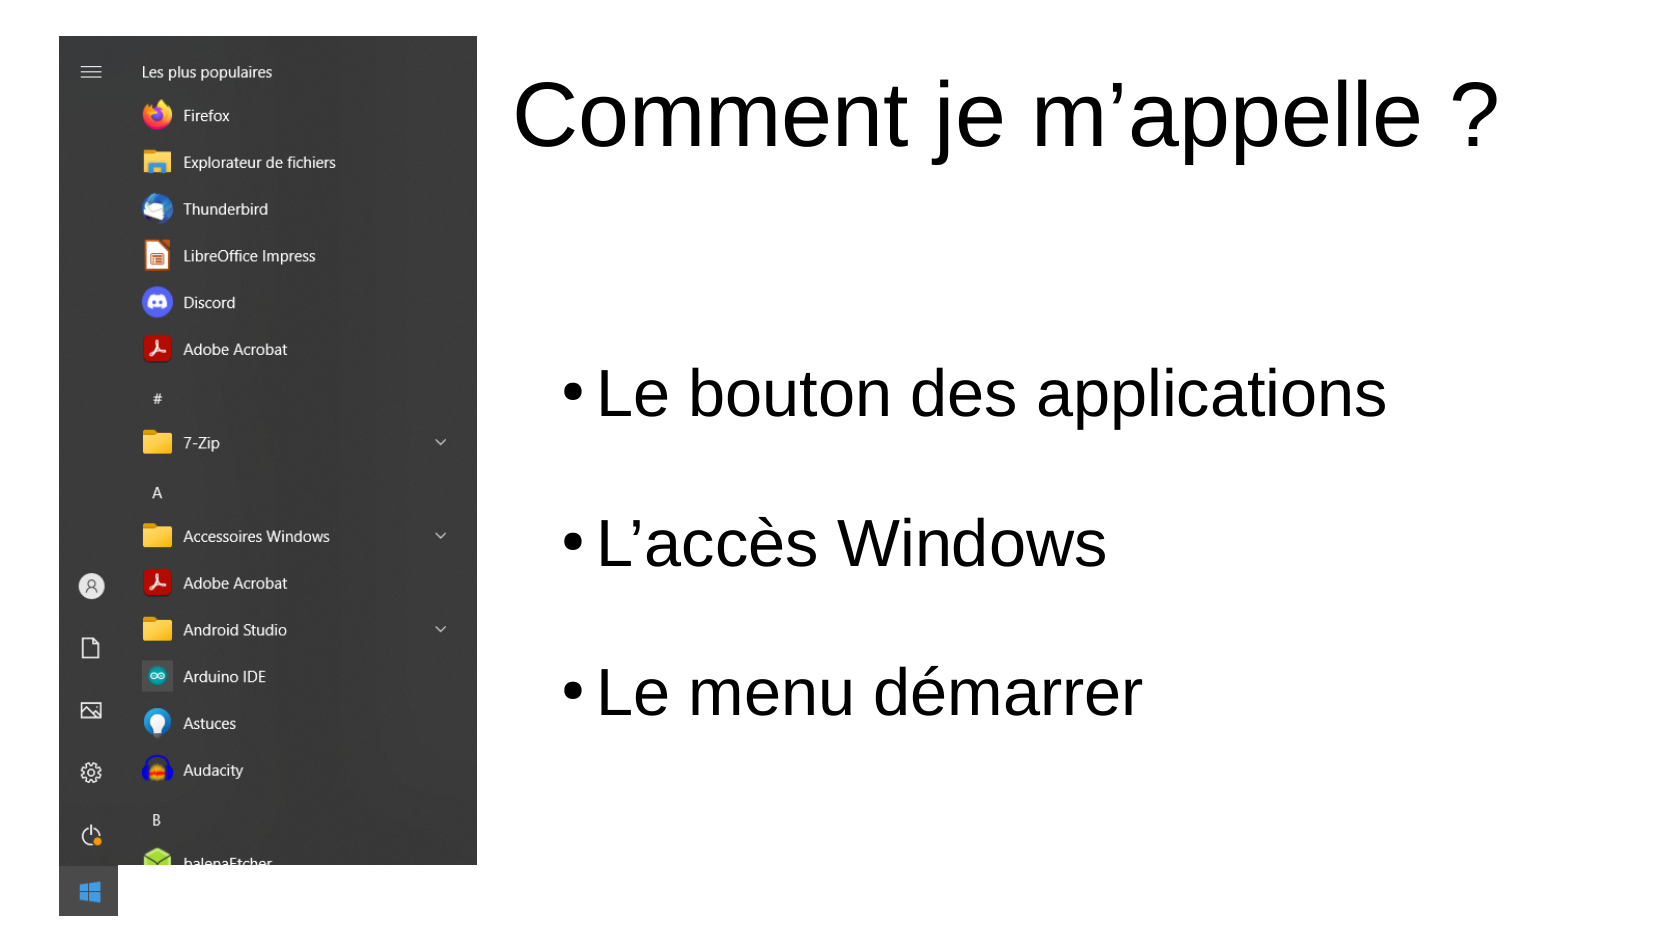

# Comment je m’appelle ?
Le bouton des applications
L’accès Windows
Le menu démarrer